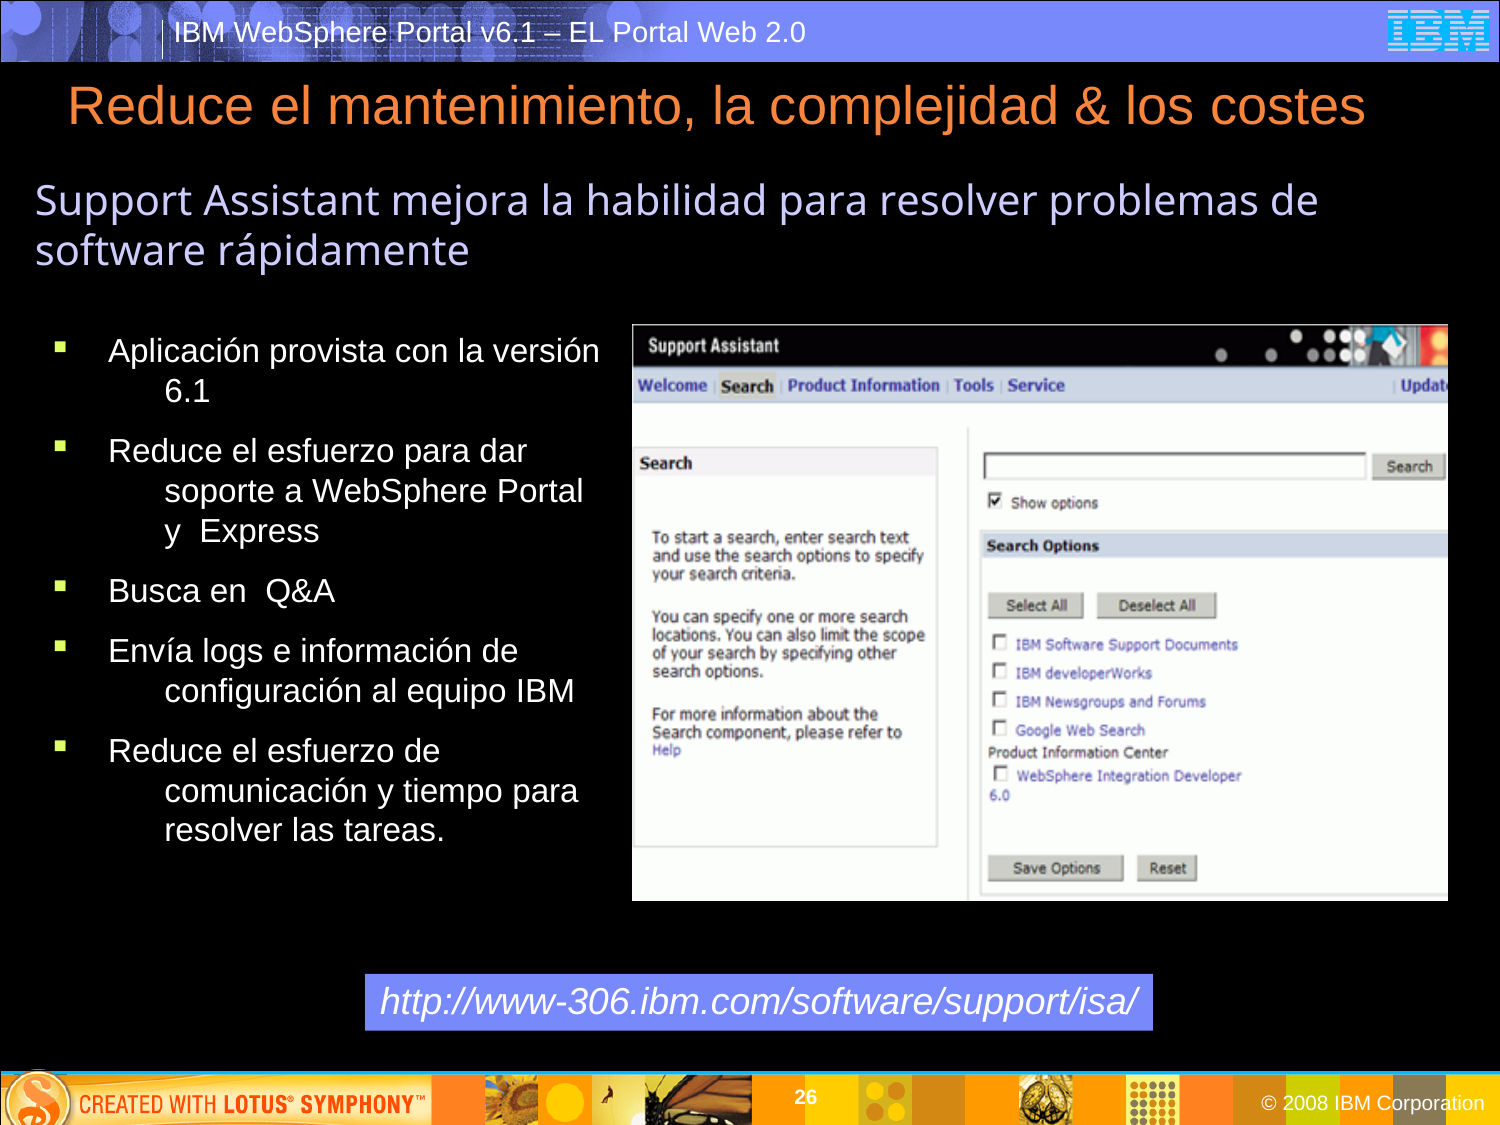

Reduce el mantenimiento, la complejidad & los costes
Support Assistant mejora la habilidad para resolver problemas de software rápidamente
# Aplicación provista con la versión 6.1
Reduce el esfuerzo para dar soporte a WebSphere Portal y Express
Busca en Q&A
Envía logs e información de configuración al equipo IBM
Reduce el esfuerzo de comunicación y tiempo para resolver las tareas.
http://www-306.ibm.com/software/support/isa/
26